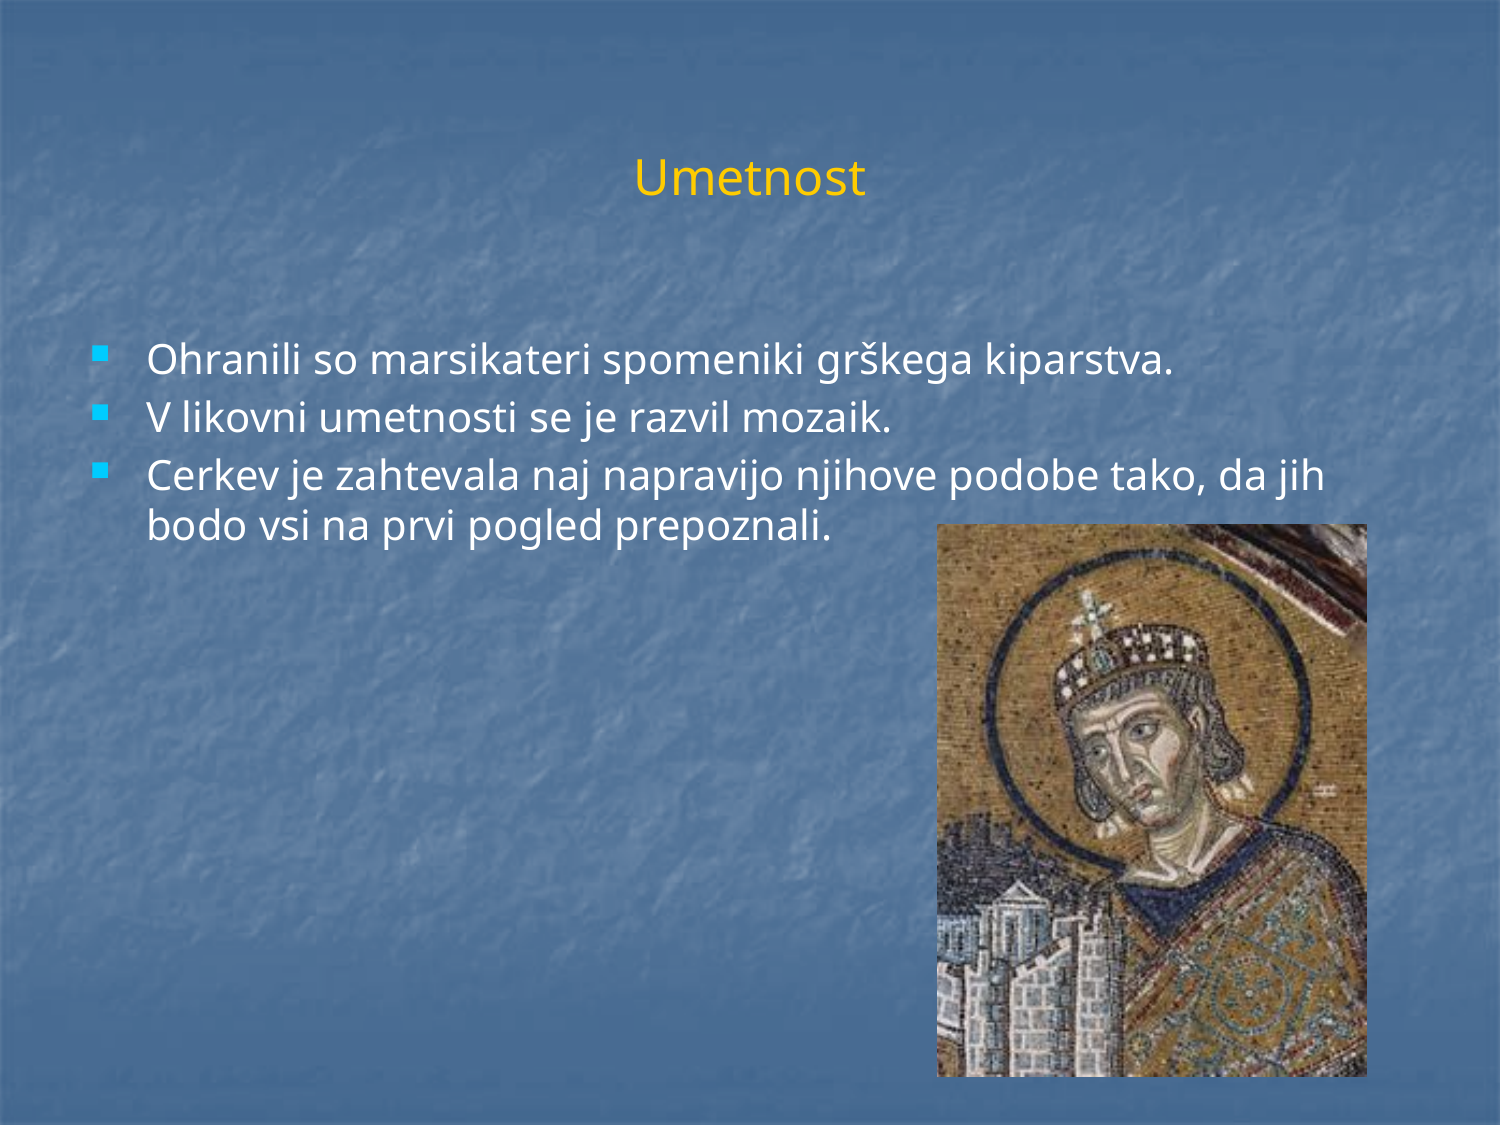

# Umetnost
Ohranili so marsikateri spomeniki grškega kiparstva.
V likovni umetnosti se je razvil mozaik.
Cerkev je zahtevala naj napravijo njihove podobe tako, da jih bodo vsi na prvi pogled prepoznali.